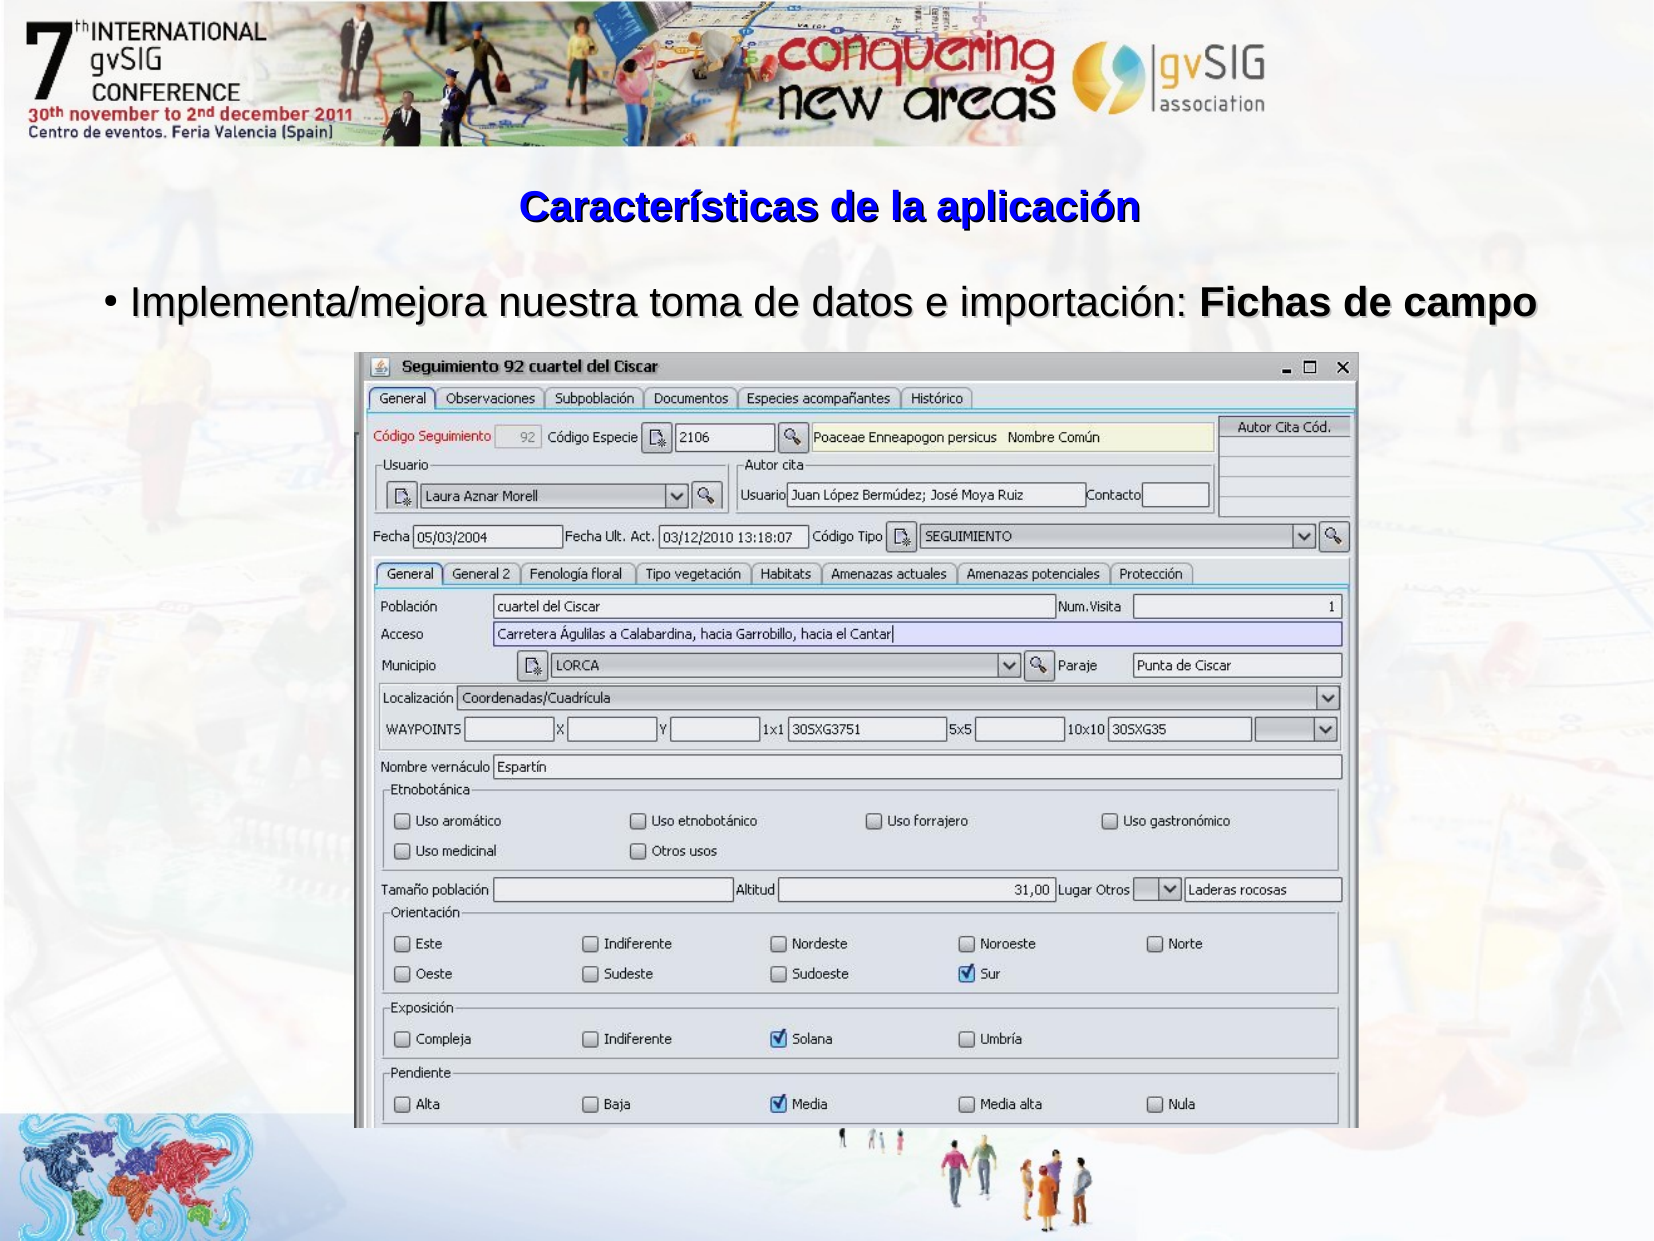

# Características de la aplicación
 Implementa/mejora nuestra toma de datos e importación: Fichas de campo